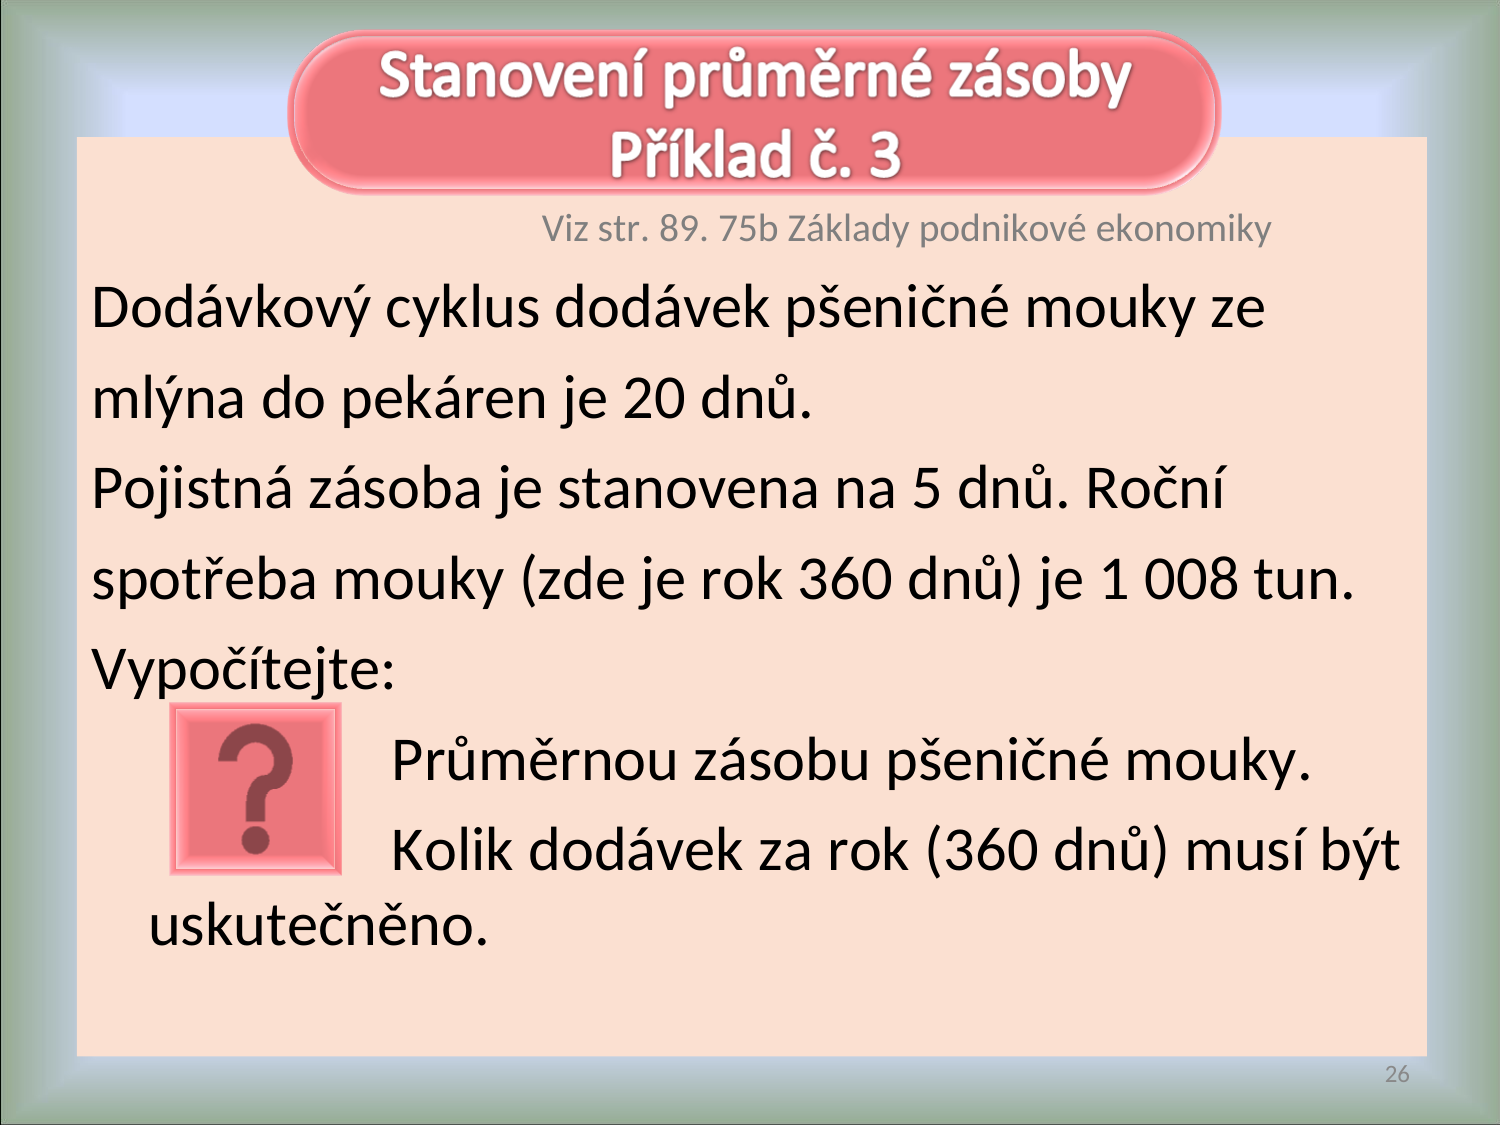

# Viz str. 89. 75b Základy podnikové ekonomiky
Dodávkový cyklus dodávek pšeničné mouky ze
mlýna do pekáren je 20 dnů.
Pojistná zásoba je stanovena na 5 dnů. Roční
spotřeba mouky (zde je rok 360 dnů) je 1 008 tun.
Vypočítejte:
			Průměrnou zásobu pšeničné mouky.
			Kolik dodávek za rok (360 dnů) musí být uskutečněno.